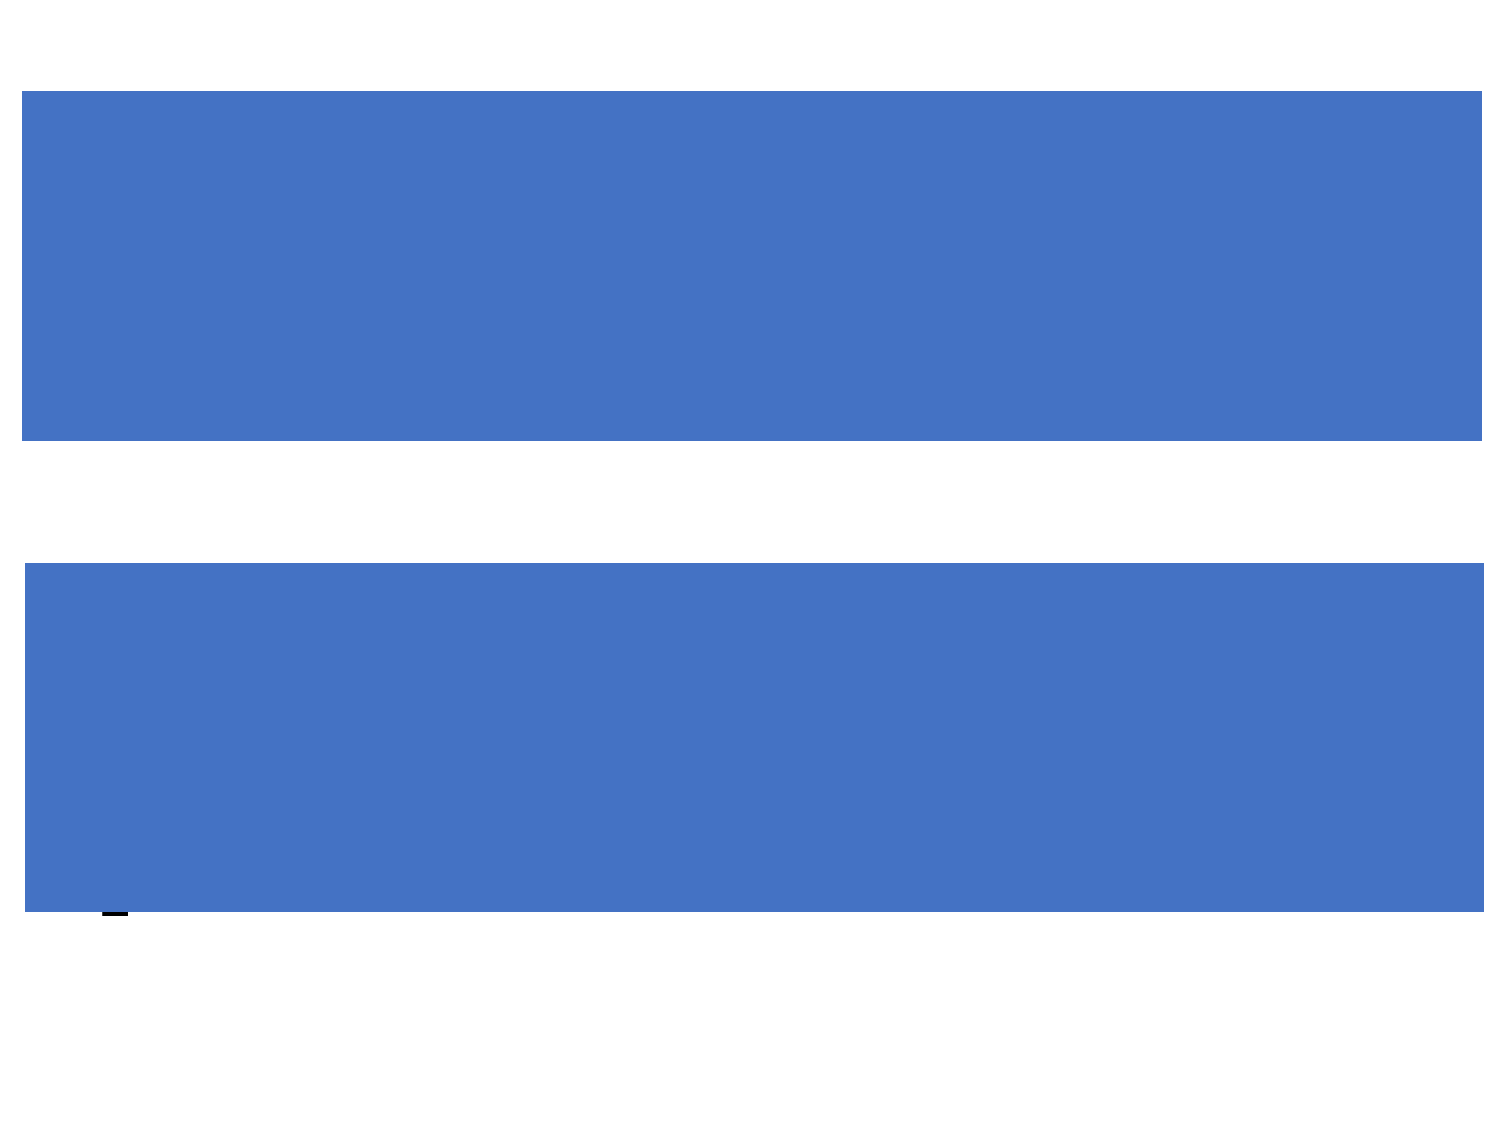

| | | | | |
| --- | --- | --- | --- | --- |
| |
| --- |
.
chat
guette
la
souris
Le
L
ReCreatisse.com
| | | | | |
| --- | --- | --- | --- | --- |
| |
| --- |
.
pluie
arrose
le
jardin
La
L
ReCreatisse.com